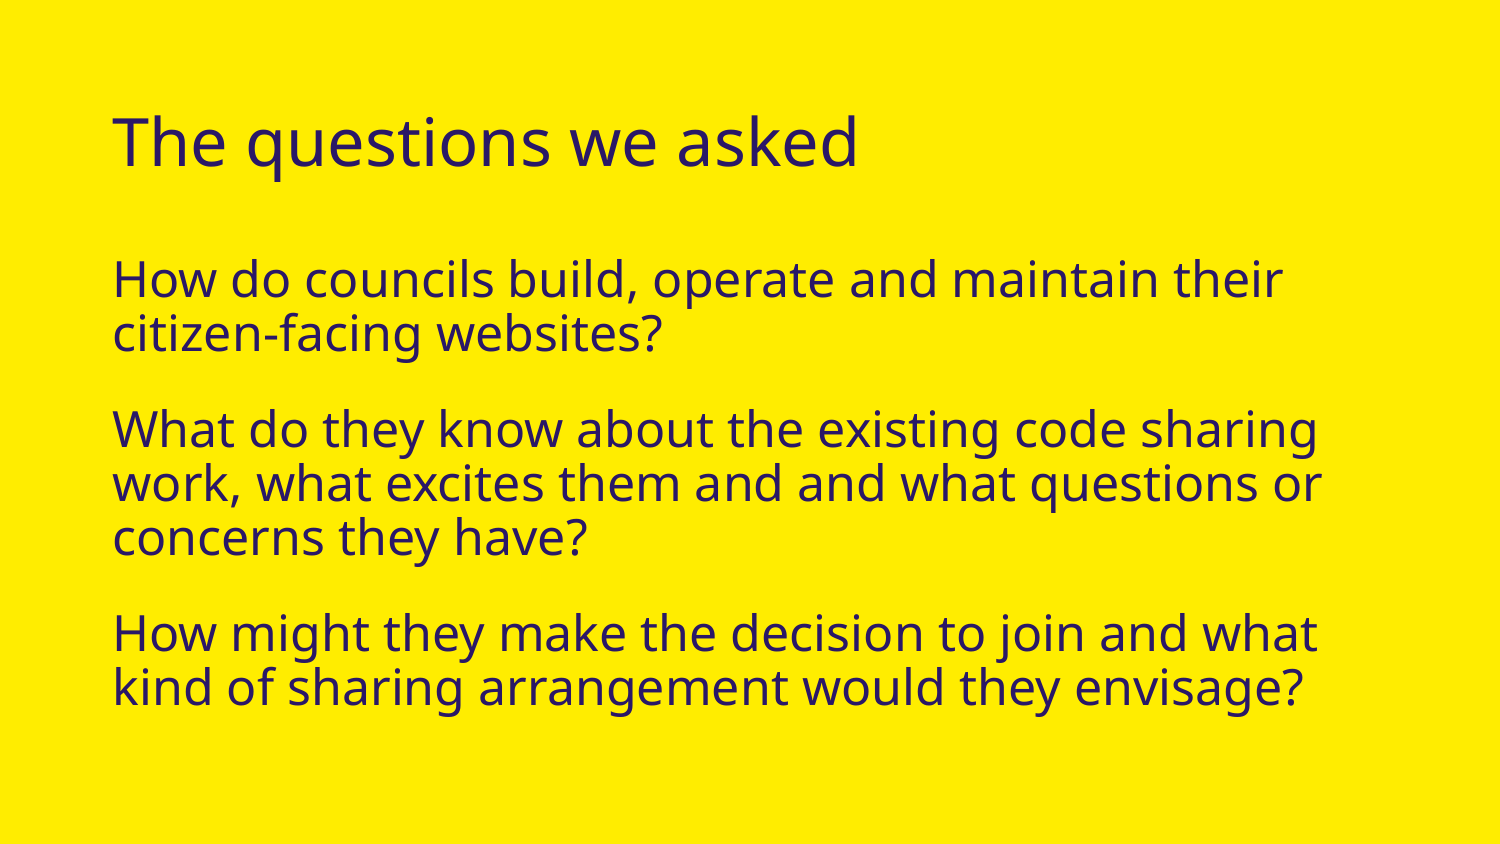

# The questions we asked
How do councils build, operate and maintain their citizen-facing websites?
What do they know about the existing code sharing work, what excites them and and what questions or concerns they have?
How might they make the decision to join and what kind of sharing arrangement would they envisage?